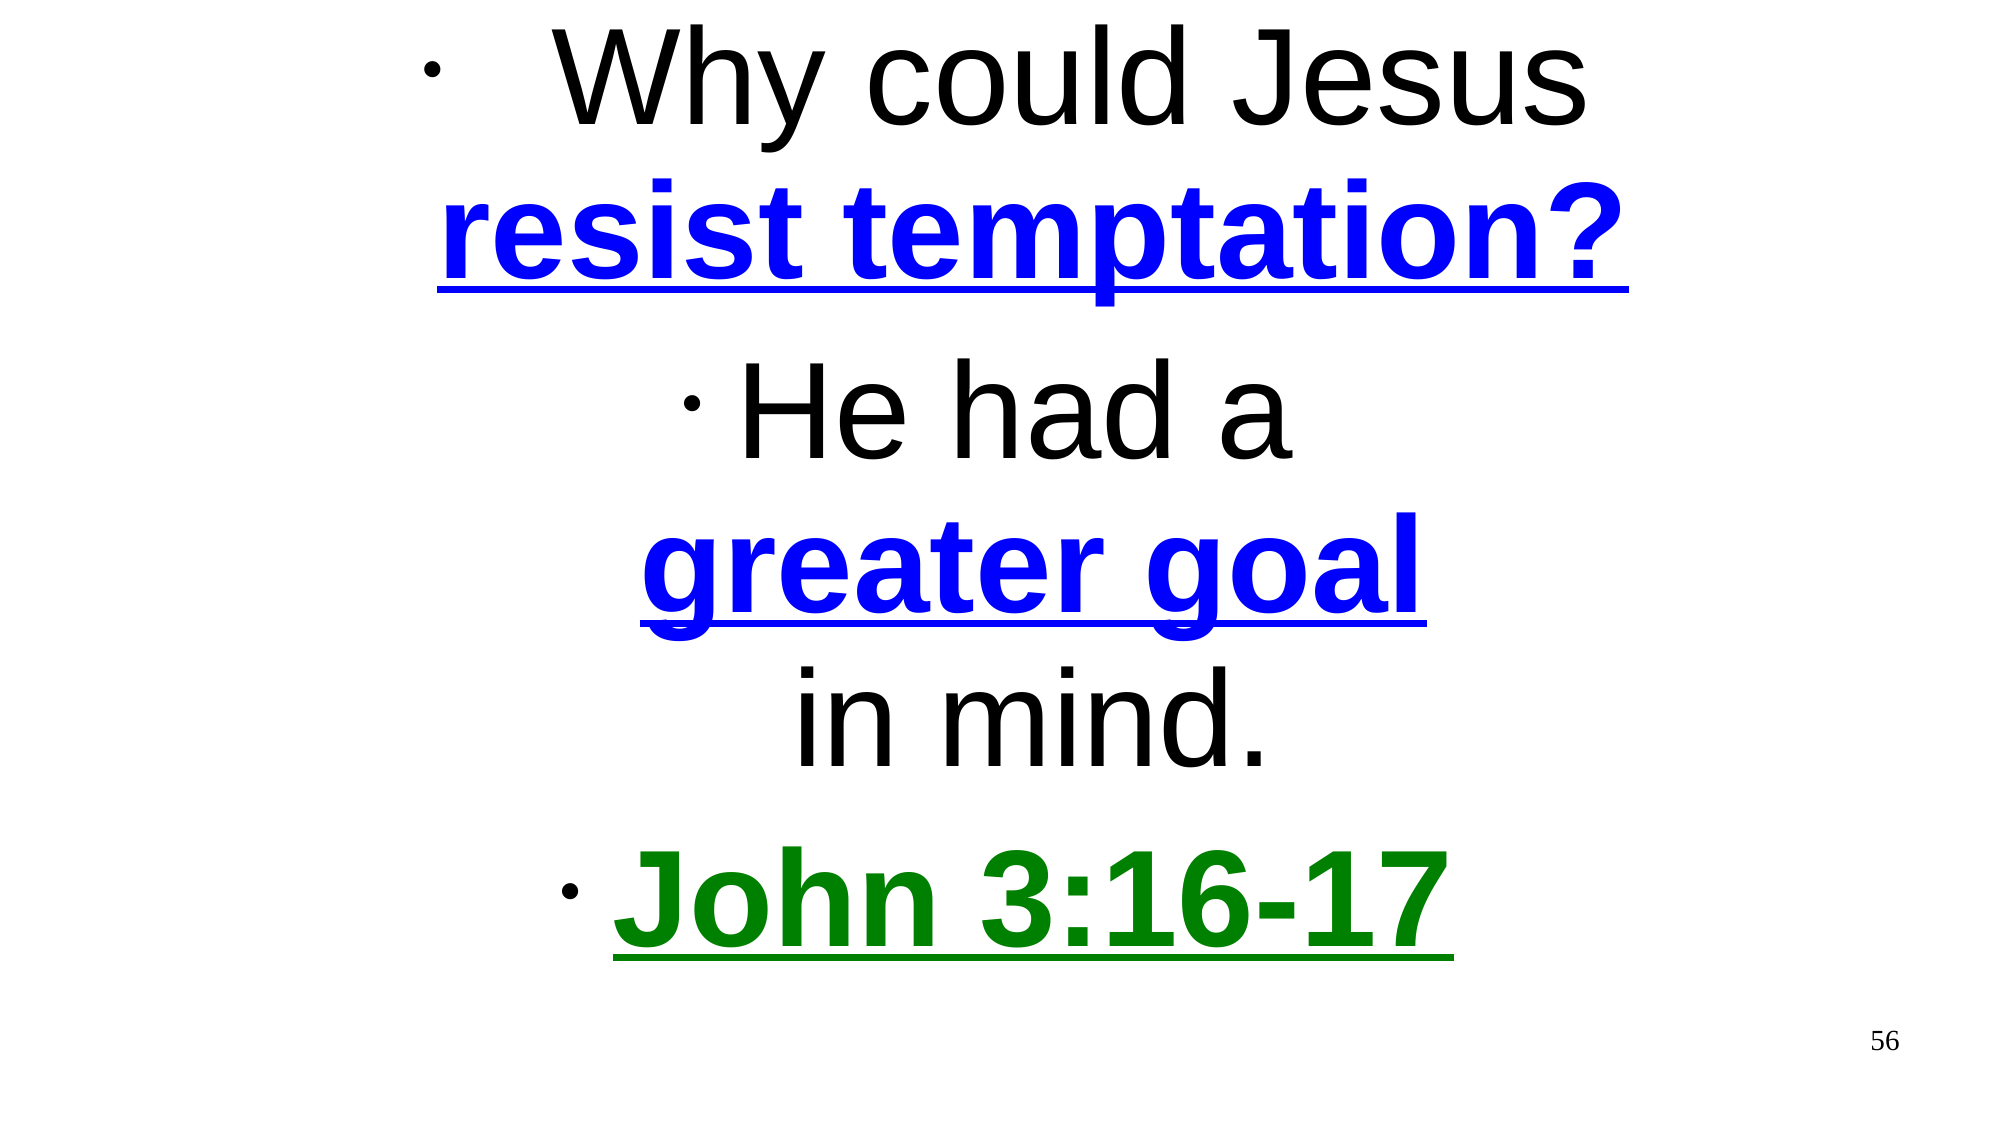

# Why could Jesus resist temptation?
He had a
greater goal
in mind.
John 3:16-17
56